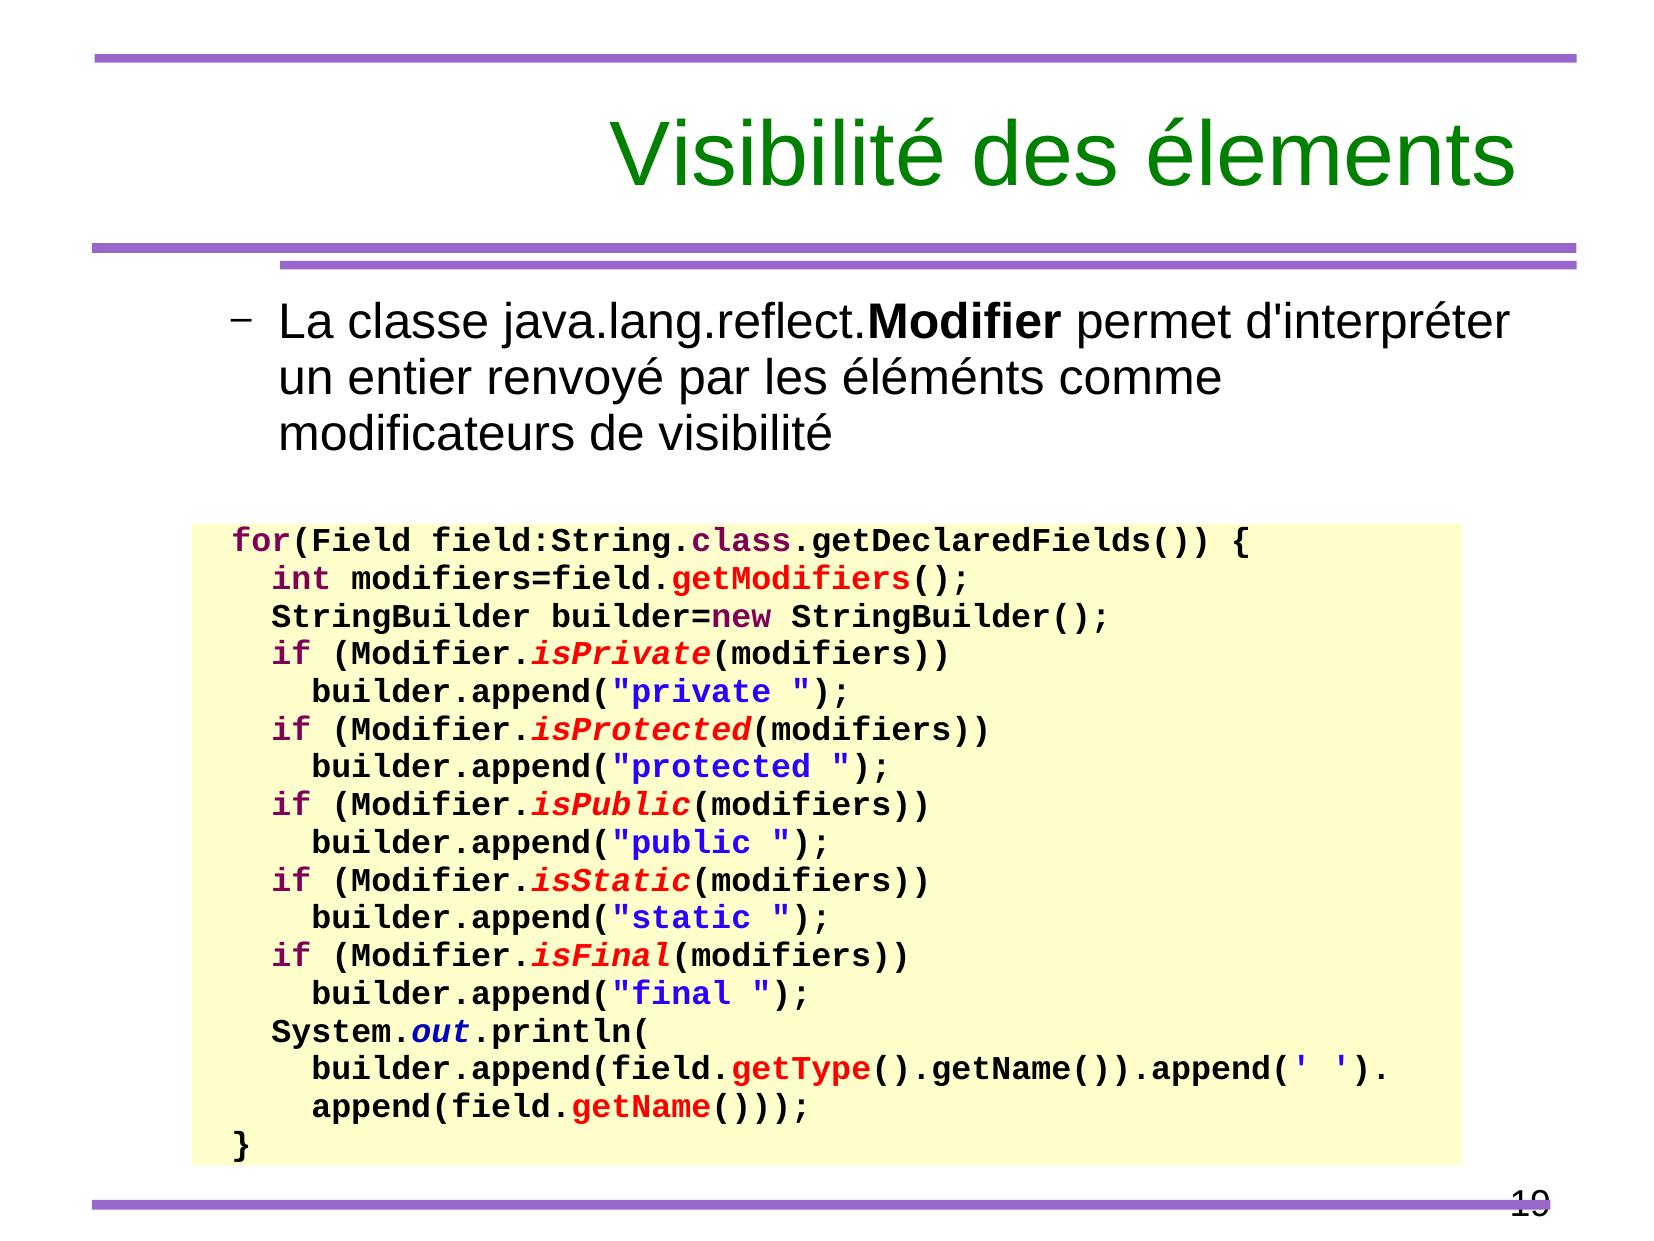

# Visibilité des élements
La classe java.lang.reflect.Modifier permet d'interpréter un entier renvoyé par les éléménts comme modificateurs de visibilité
 for(Field field:String.class.getDeclaredFields()) {
 int modifiers=field.getModifiers();
 StringBuilder builder=new StringBuilder();
 if (Modifier.isPrivate(modifiers))
 builder.append("private ");
 if (Modifier.isProtected(modifiers))
 builder.append("protected ");
 if (Modifier.isPublic(modifiers))
 builder.append("public ");
 if (Modifier.isStatic(modifiers))
 builder.append("static ");
 if (Modifier.isFinal(modifiers))
 builder.append("final ");
 System.out.println(
 builder.append(field.getType().getName()).append(' ').
 append(field.getName()));
 }